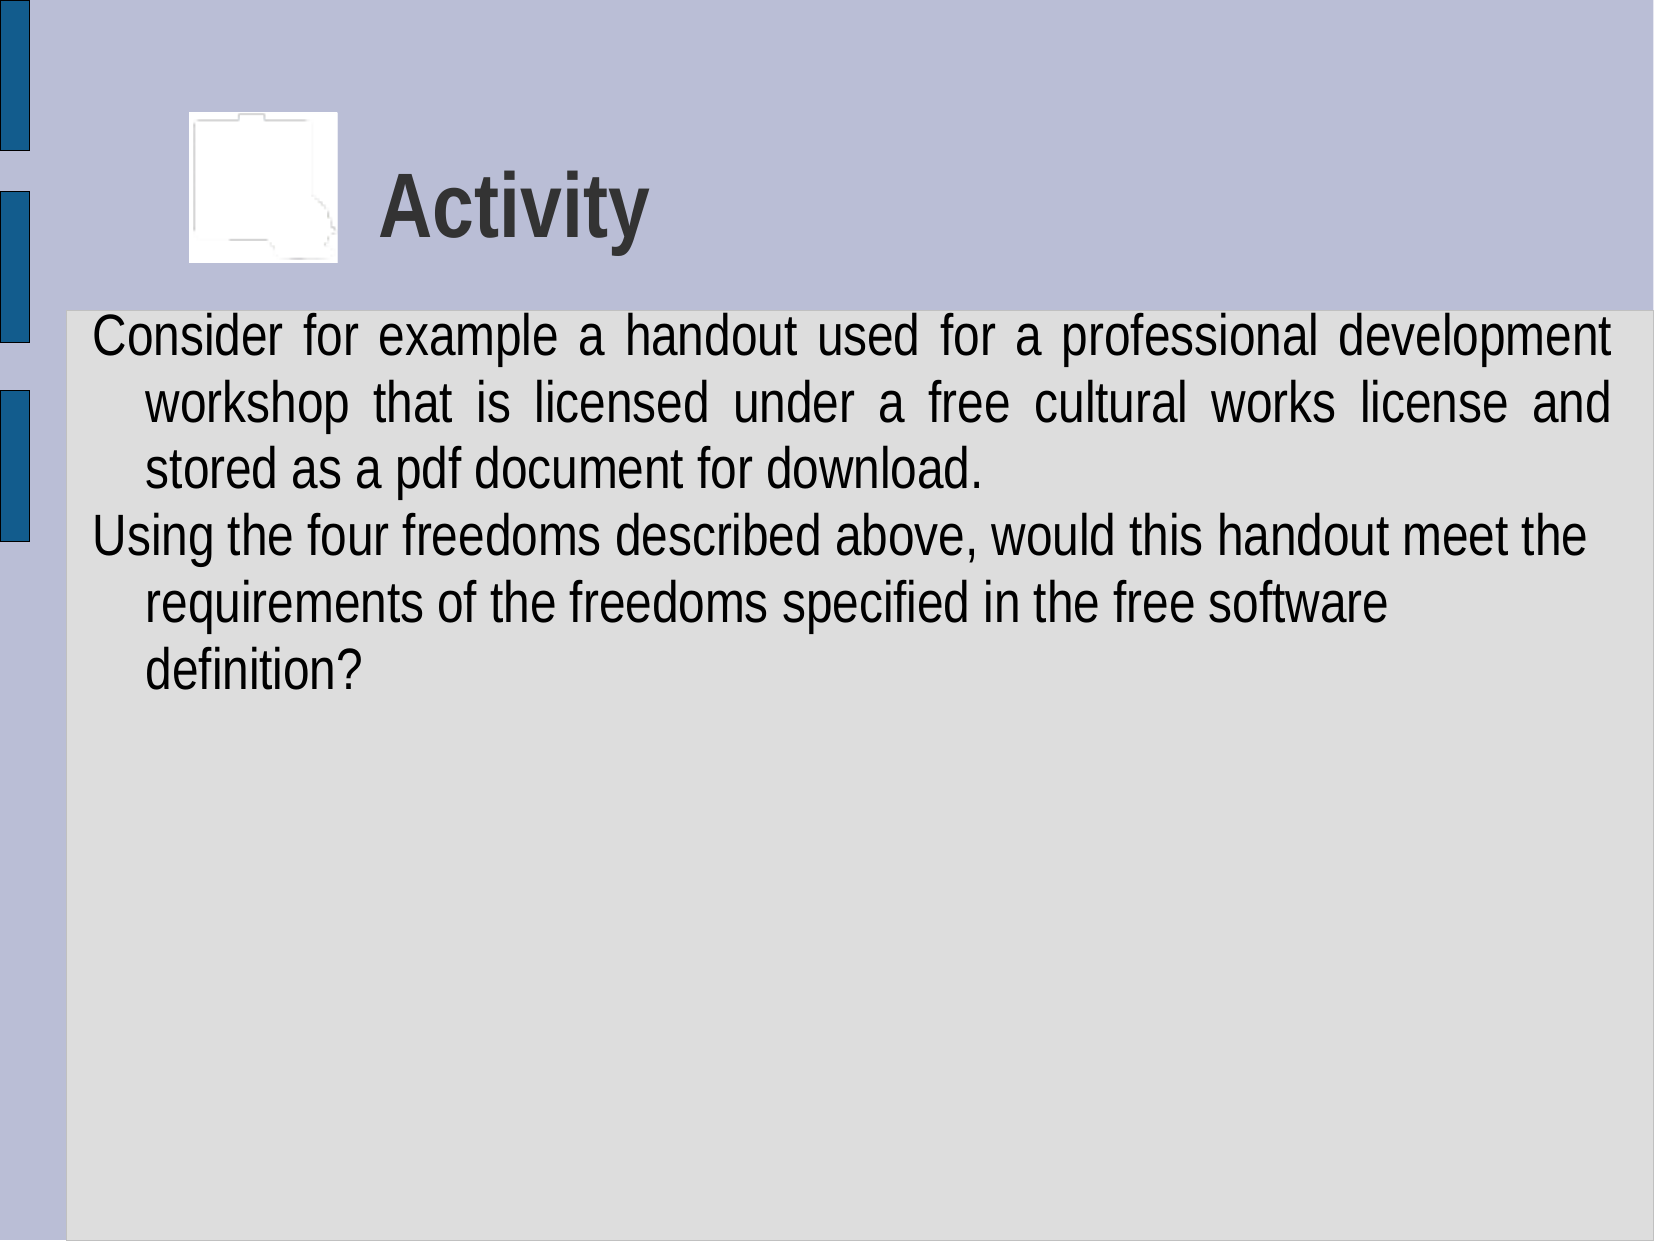

# Activity
Consider for example a handout used for a professional development workshop that is licensed under a free cultural works license and stored as a pdf document for download.
Using the four freedoms described above, would this handout meet the requirements of the freedoms specified in the free software definition?